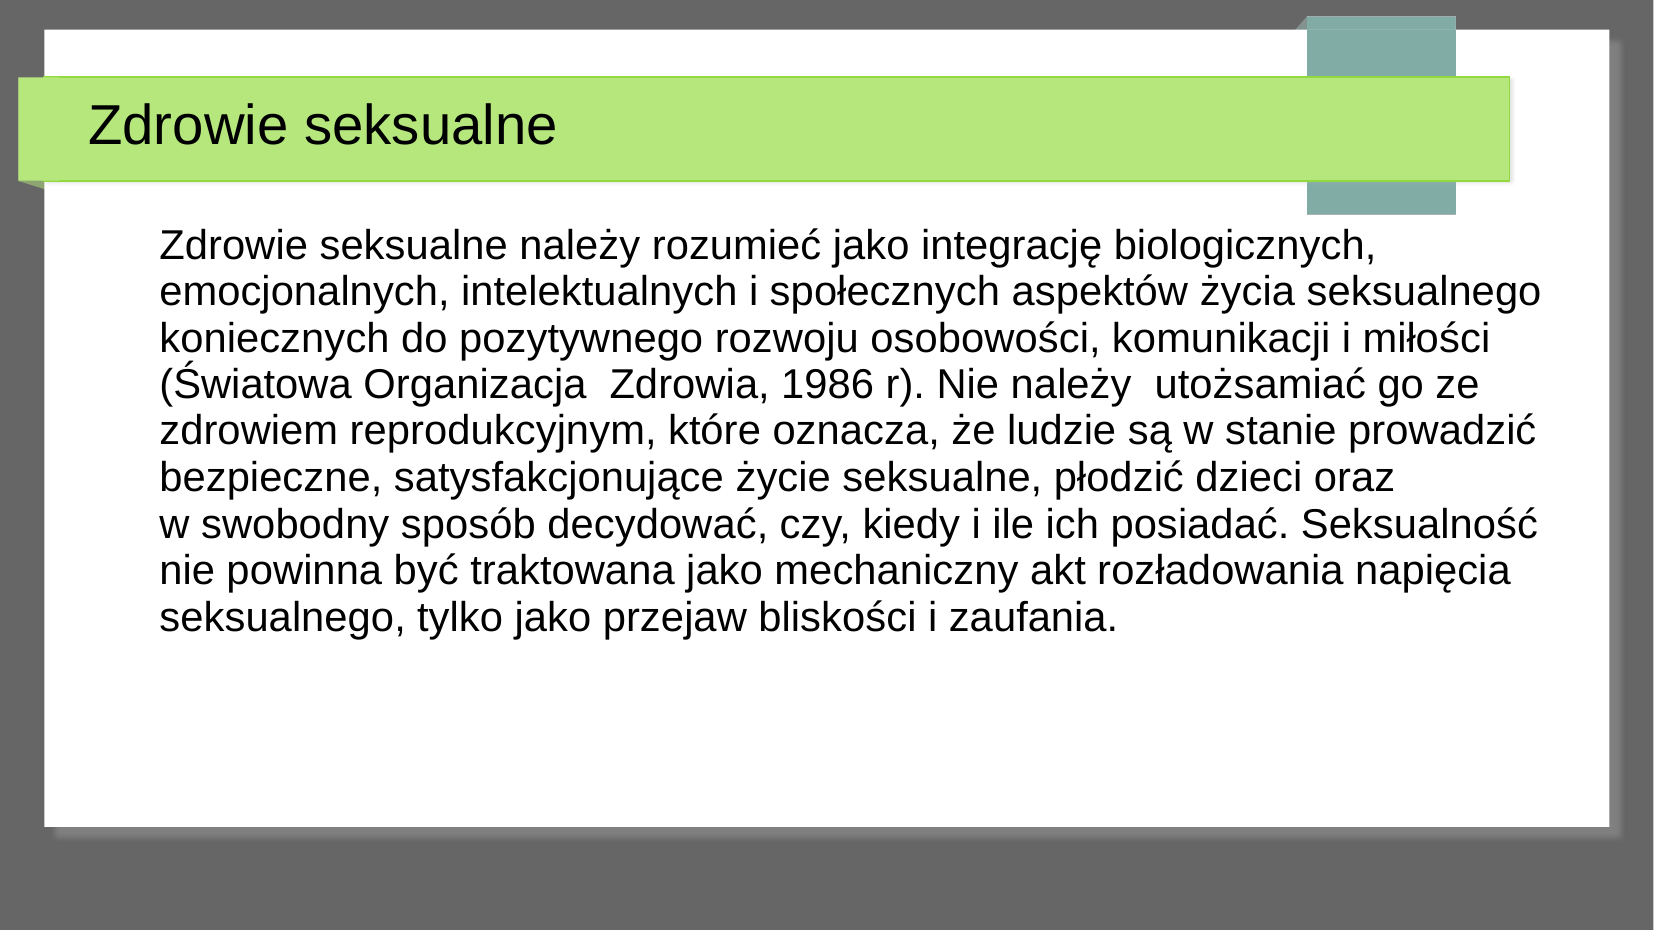

# Zdrowie seksualne
Zdrowie seksualne należy rozumieć jako integrację biologicznych, emocjonalnych, intelektualnych i społecznych aspektów życia seksualnego koniecznych do pozytywnego rozwoju osobowości, komunikacji i miłości (Światowa Organizacja Zdrowia, 1986 r). Nie należy utożsamiać go ze zdrowiem reprodukcyjnym, które oznacza, że ludzie są w stanie prowadzić bezpieczne, satysfakcjonujące życie seksualne, płodzić dzieci oraz
w swobodny sposób decydować, czy, kiedy i ile ich posiadać. Seksualność nie powinna być traktowana jako mechaniczny akt rozładowania napięcia seksualnego, tylko jako przejaw bliskości i zaufania.